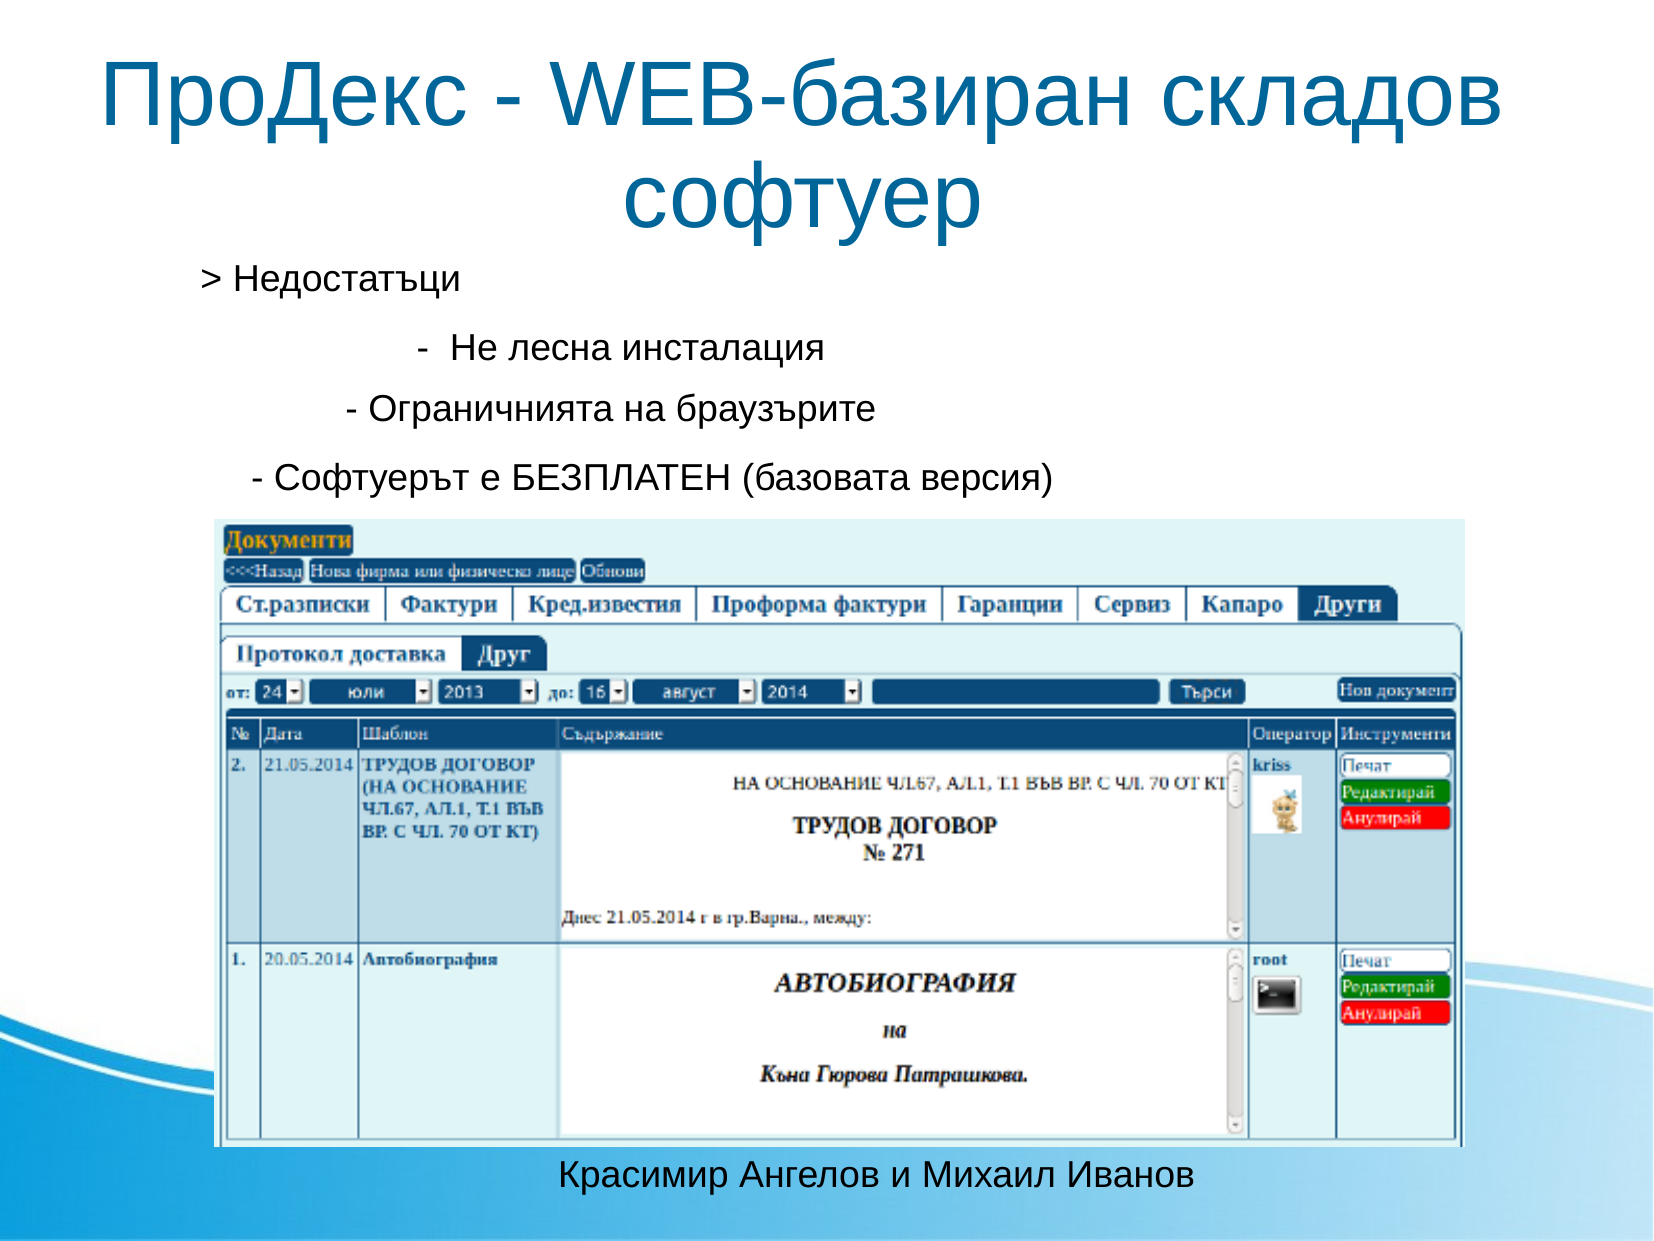

# ПроДекс - WEB-базиран складов софтуер
> Недостатъци
- Не лесна инсталация
- Ограничнията на браузърите
- Софтуерът е БЕЗПЛАТЕН (базовата версия)
Красимир Ангелов и Михаил Иванов